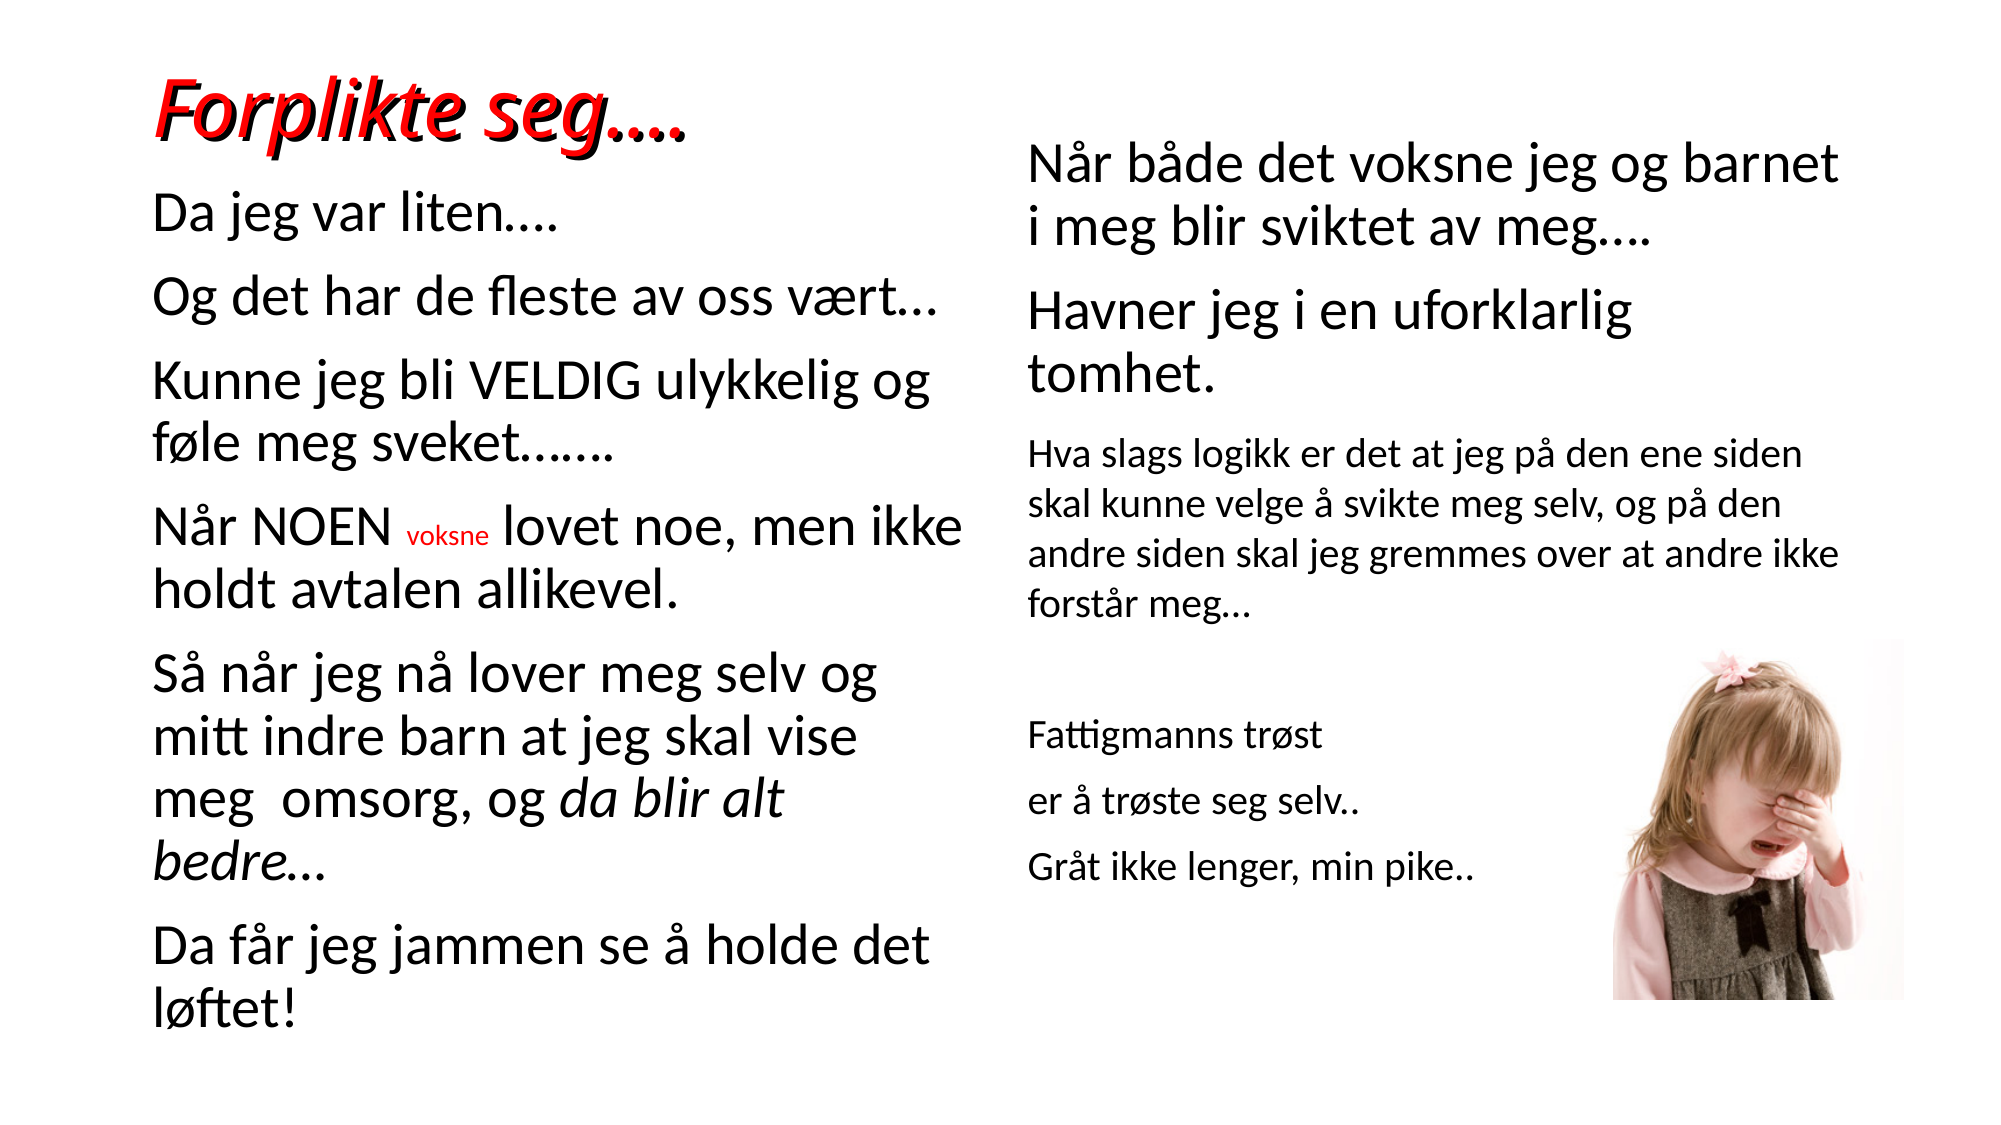

# Forplikte seg….
Når både det voksne jeg og barnet i meg blir sviktet av meg….
Havner jeg i en uforklarlig tomhet.
Hva slags logikk er det at jeg på den ene siden skal kunne velge å svikte meg selv, og på den andre siden skal jeg gremmes over at andre ikke forstår meg…
Fattigmanns trøst
er å trøste seg selv..
Gråt ikke lenger, min pike..
Da jeg var liten….
Og det har de fleste av oss vært…
Kunne jeg bli VELDIG ulykkelig og føle meg sveket…….
Når NOEN voksne lovet noe, men ikke holdt avtalen allikevel.
Så når jeg nå lover meg selv og mitt indre barn at jeg skal vise meg omsorg, og da blir alt bedre…
Da får jeg jammen se å holde det løftet!